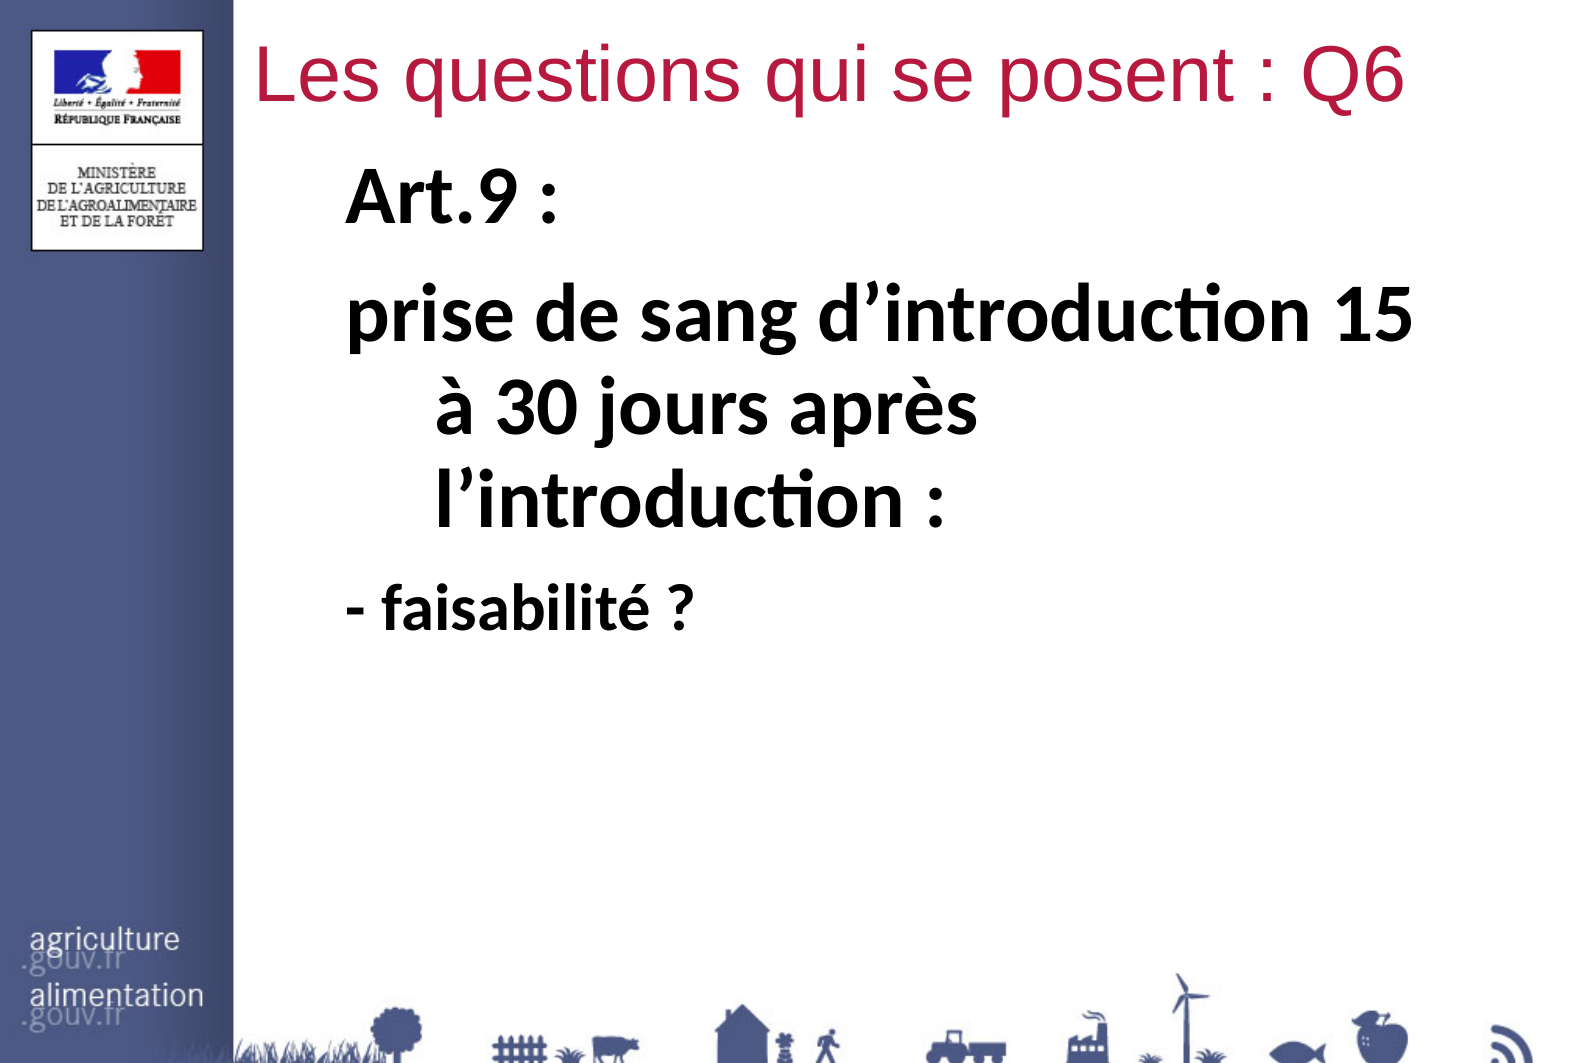

Les questions qui se posent : Q6
Art.9 :
prise de sang d’introduction 15 à 30 jours après l’introduction :
- faisabilité ?